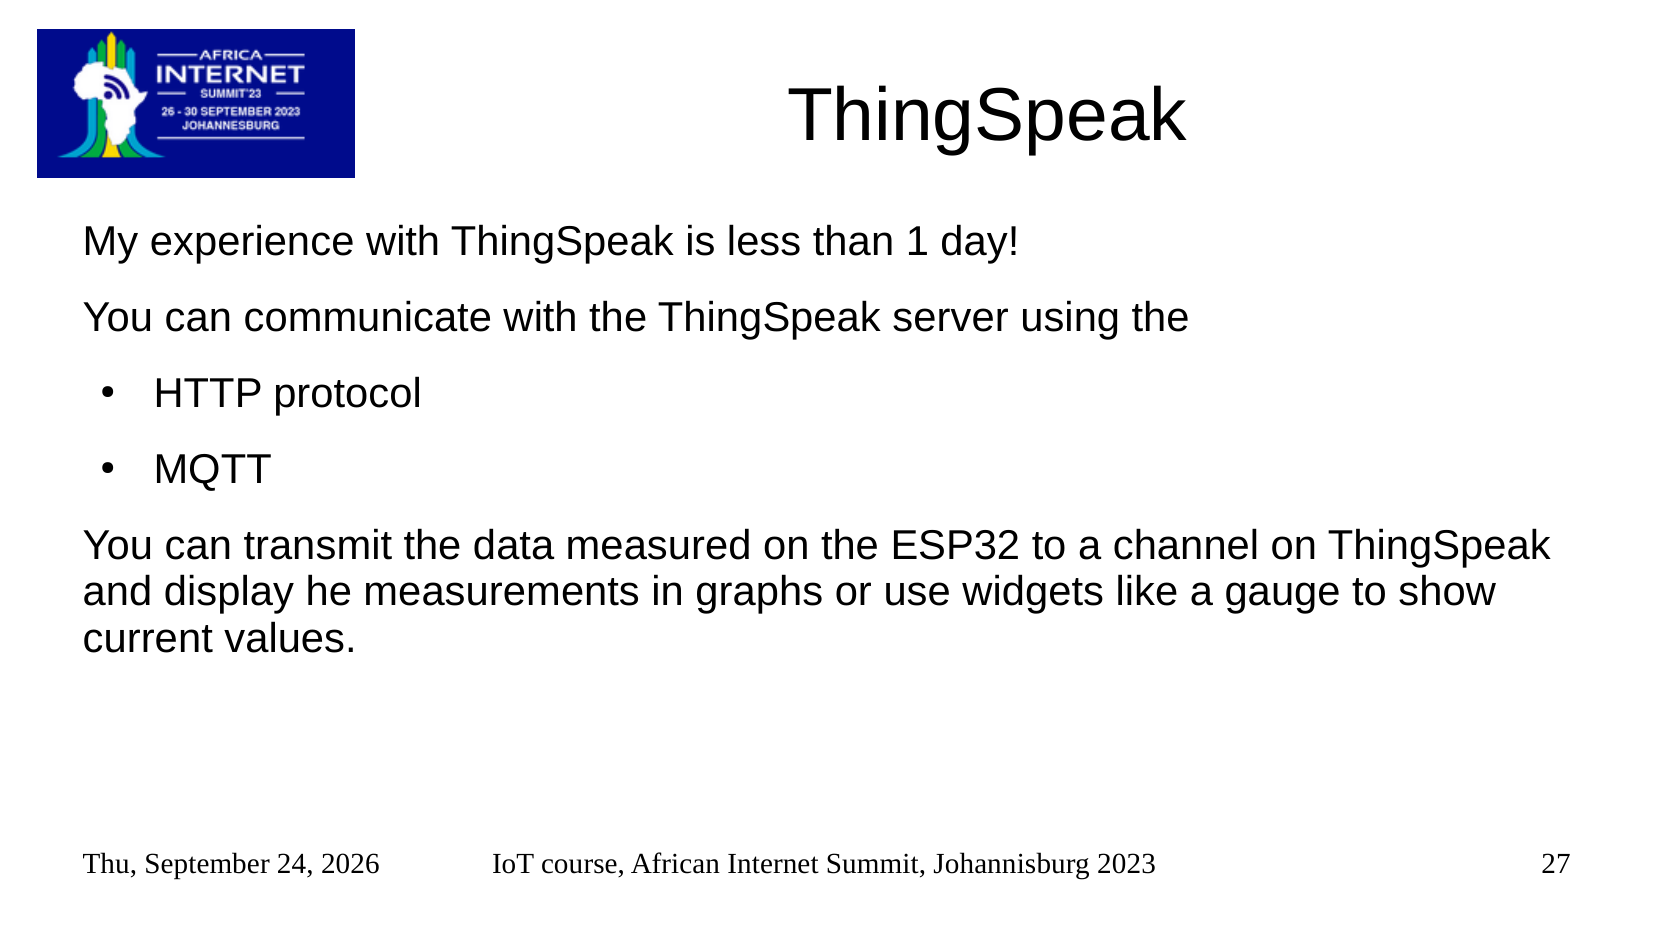

# ThingSpeak
My experience with ThingSpeak is less than 1 day!
You can communicate with the ThingSpeak server using the
HTTP protocol
MQTT
You can transmit the data measured on the ESP32 to a channel on ThingSpeak and display he measurements in graphs or use widgets like a gauge to show current values.
IoT course, African Internet Summit, Johannisburg 2023
27